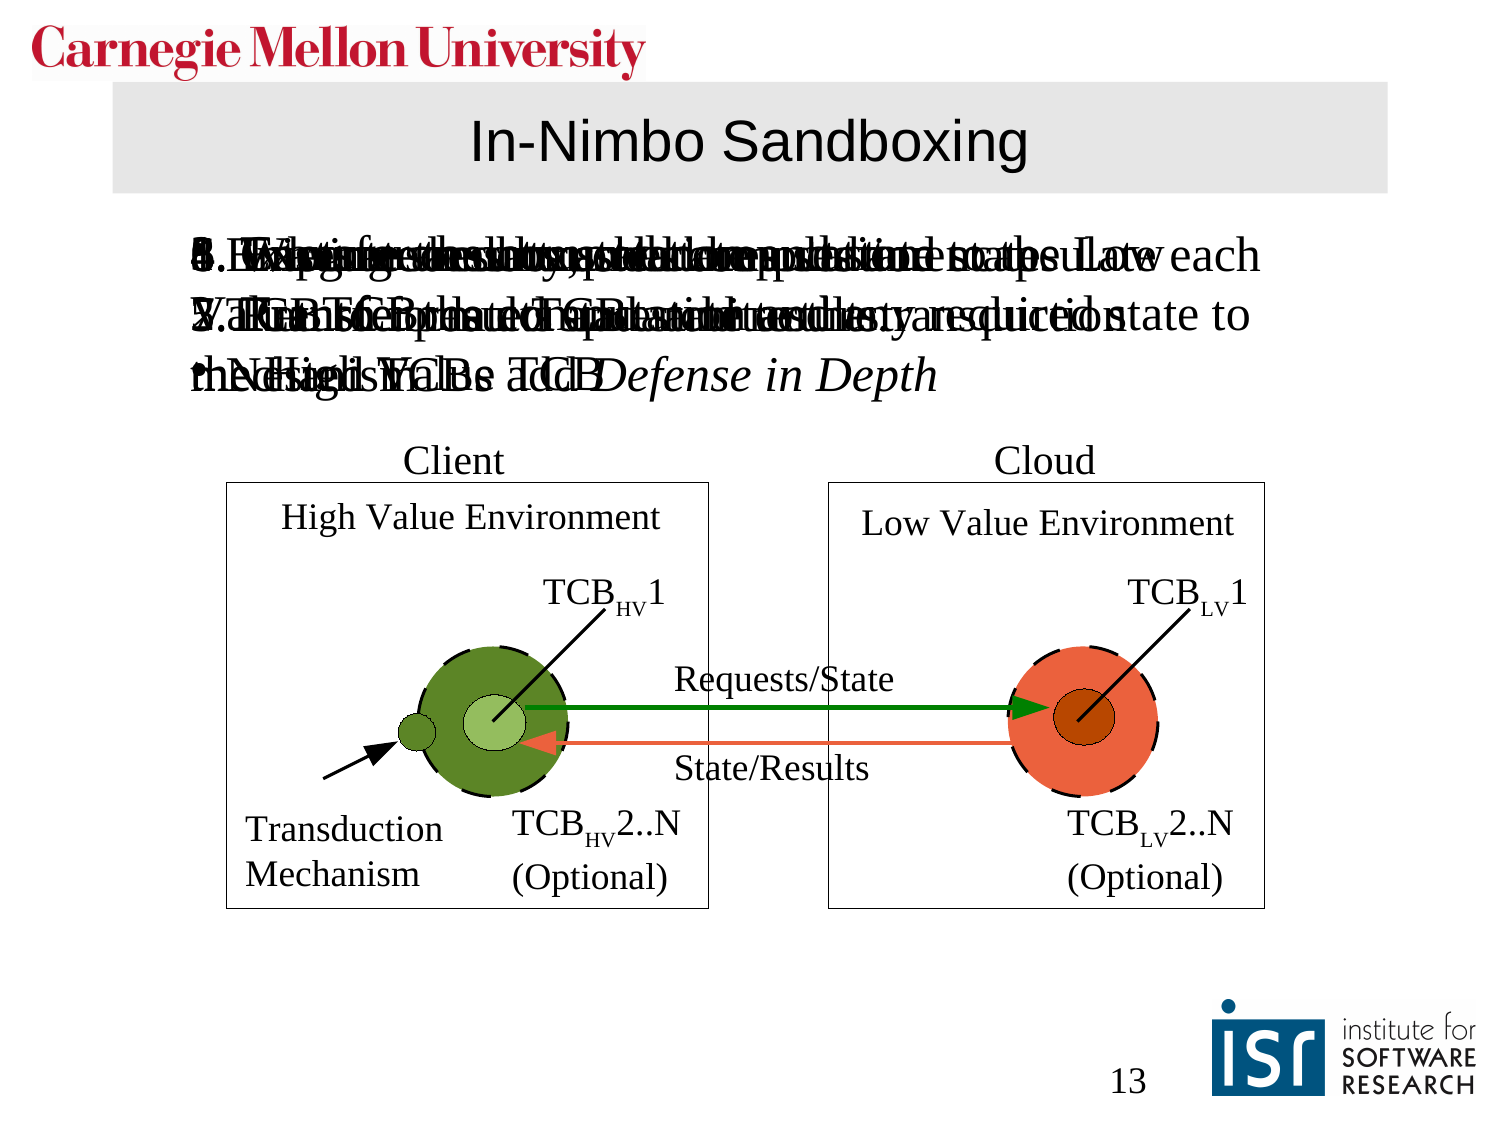

# In-Nimbo Sandboxing
1. Capture an untrusted computation
2. Transfer the computation and any required state to the High Value TCB
3. Transfer the computation and state to the Low Value TCB
4. Execute the untrusted computation
5. Return updated state and results
8. Integrate results and state
Existing sandboxes can be used to encapsulate each TCB to form a TCB architecture.
Nested TCBs add Defense in Depth
6. When necessary, check results and state
7. Transfer results and state to the transduction mechanism
Client
 Cloud
High Value Environment
Low Value Environment
TCBHV1
TCBLV1
Requests/State
State/Results
TCBHV2..N
(Optional)
TCBLV2..N
(Optional)
Transduction Mechanism